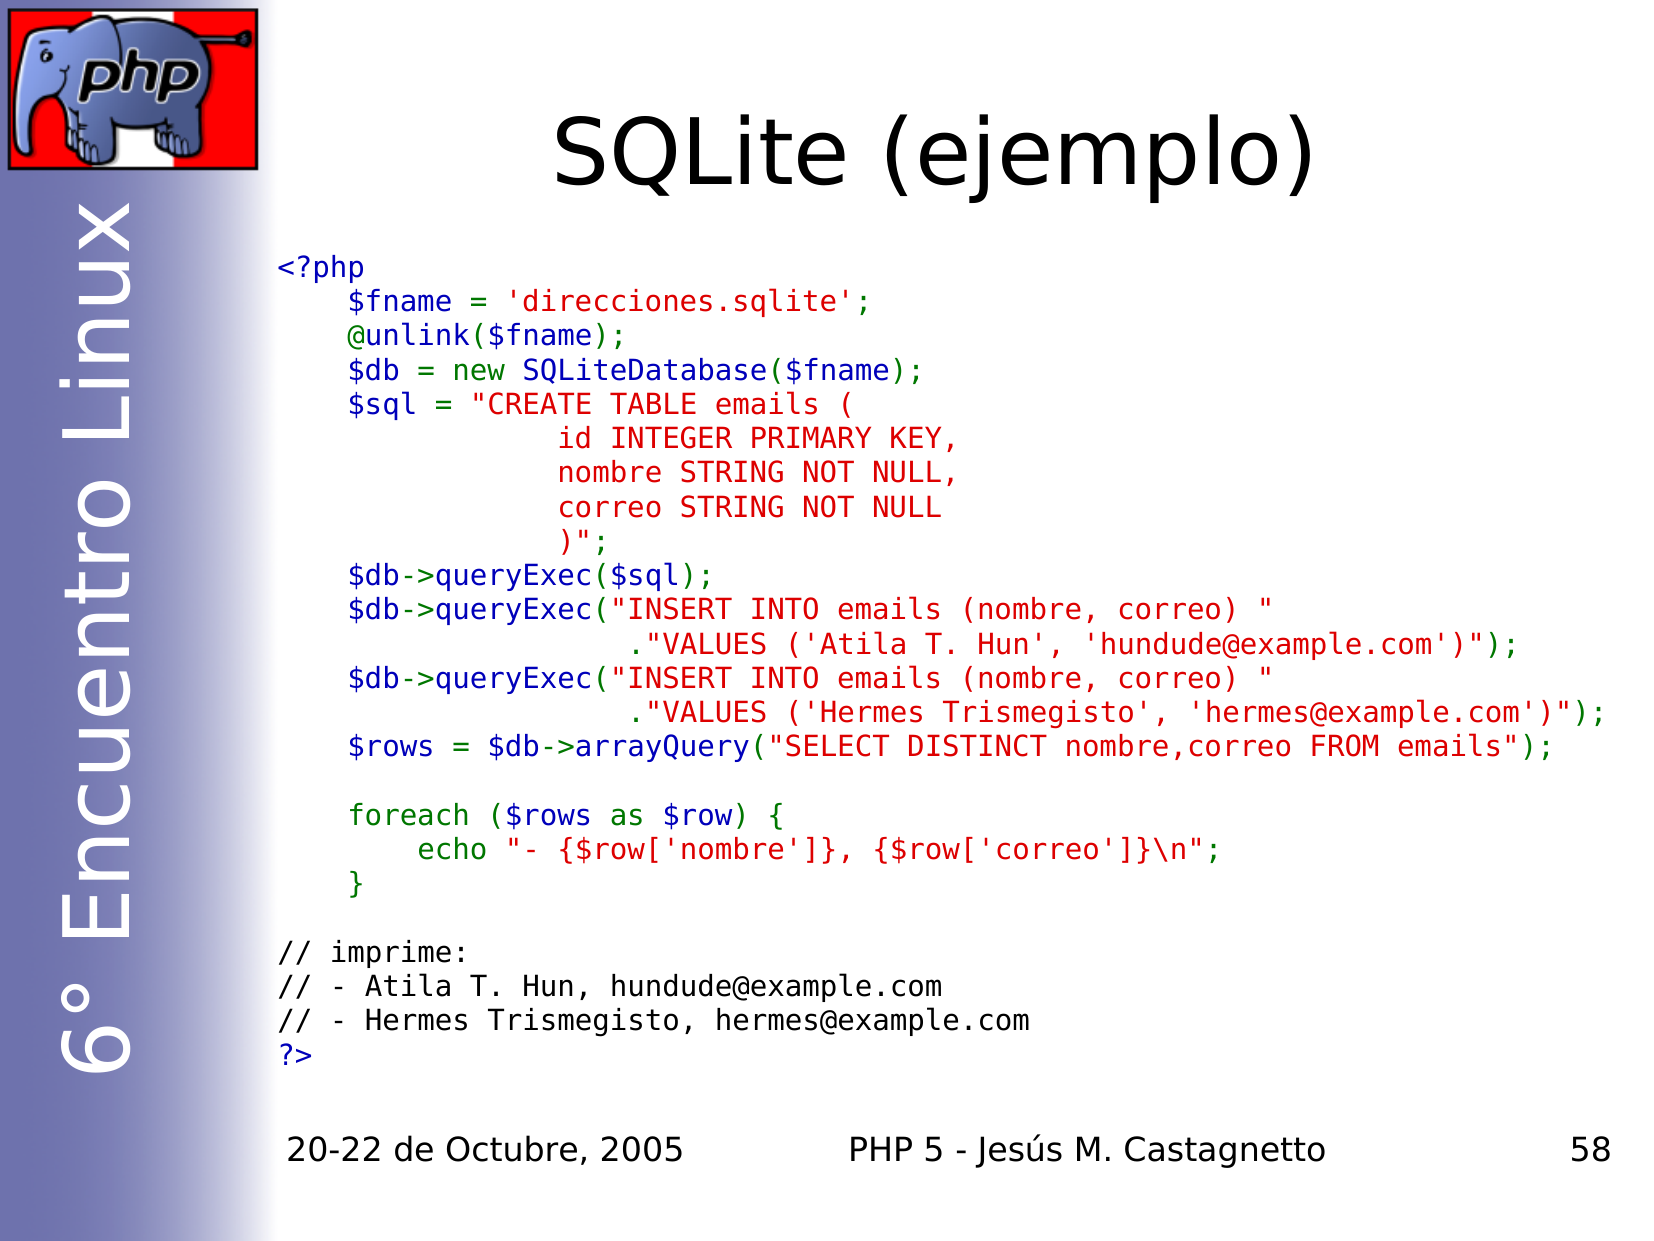

# SQLite (ejemplo)
<?php
    $fname = 'direcciones.sqlite';
    @unlink($fname);
    $db = new SQLiteDatabase($fname);
    $sql = "CREATE TABLE emails (
                id INTEGER PRIMARY KEY,
                nombre STRING NOT NULL,
                correo STRING NOT NULL
                )";
    $db->queryExec($sql);
    $db->queryExec("INSERT INTO emails (nombre, correo) "
                    ."VALUES ('Atila T. Hun', 'hundude@example.com')");
    $db->queryExec("INSERT INTO emails (nombre, correo) "
                    ."VALUES ('Hermes Trismegisto', 'hermes@example.com')");
    $rows = $db->arrayQuery("SELECT DISTINCT nombre,correo FROM emails");
    foreach ($rows as $row) {
        echo "- {$row['nombre']}, {$row['correo']}\n";
    }
// imprime:
// - Atila T. Hun, hundude@example.com
// - Hermes Trismegisto, hermes@example.com
?>
20-22 de Octubre, 2005
PHP 5 - Jesús M. Castagnetto
58